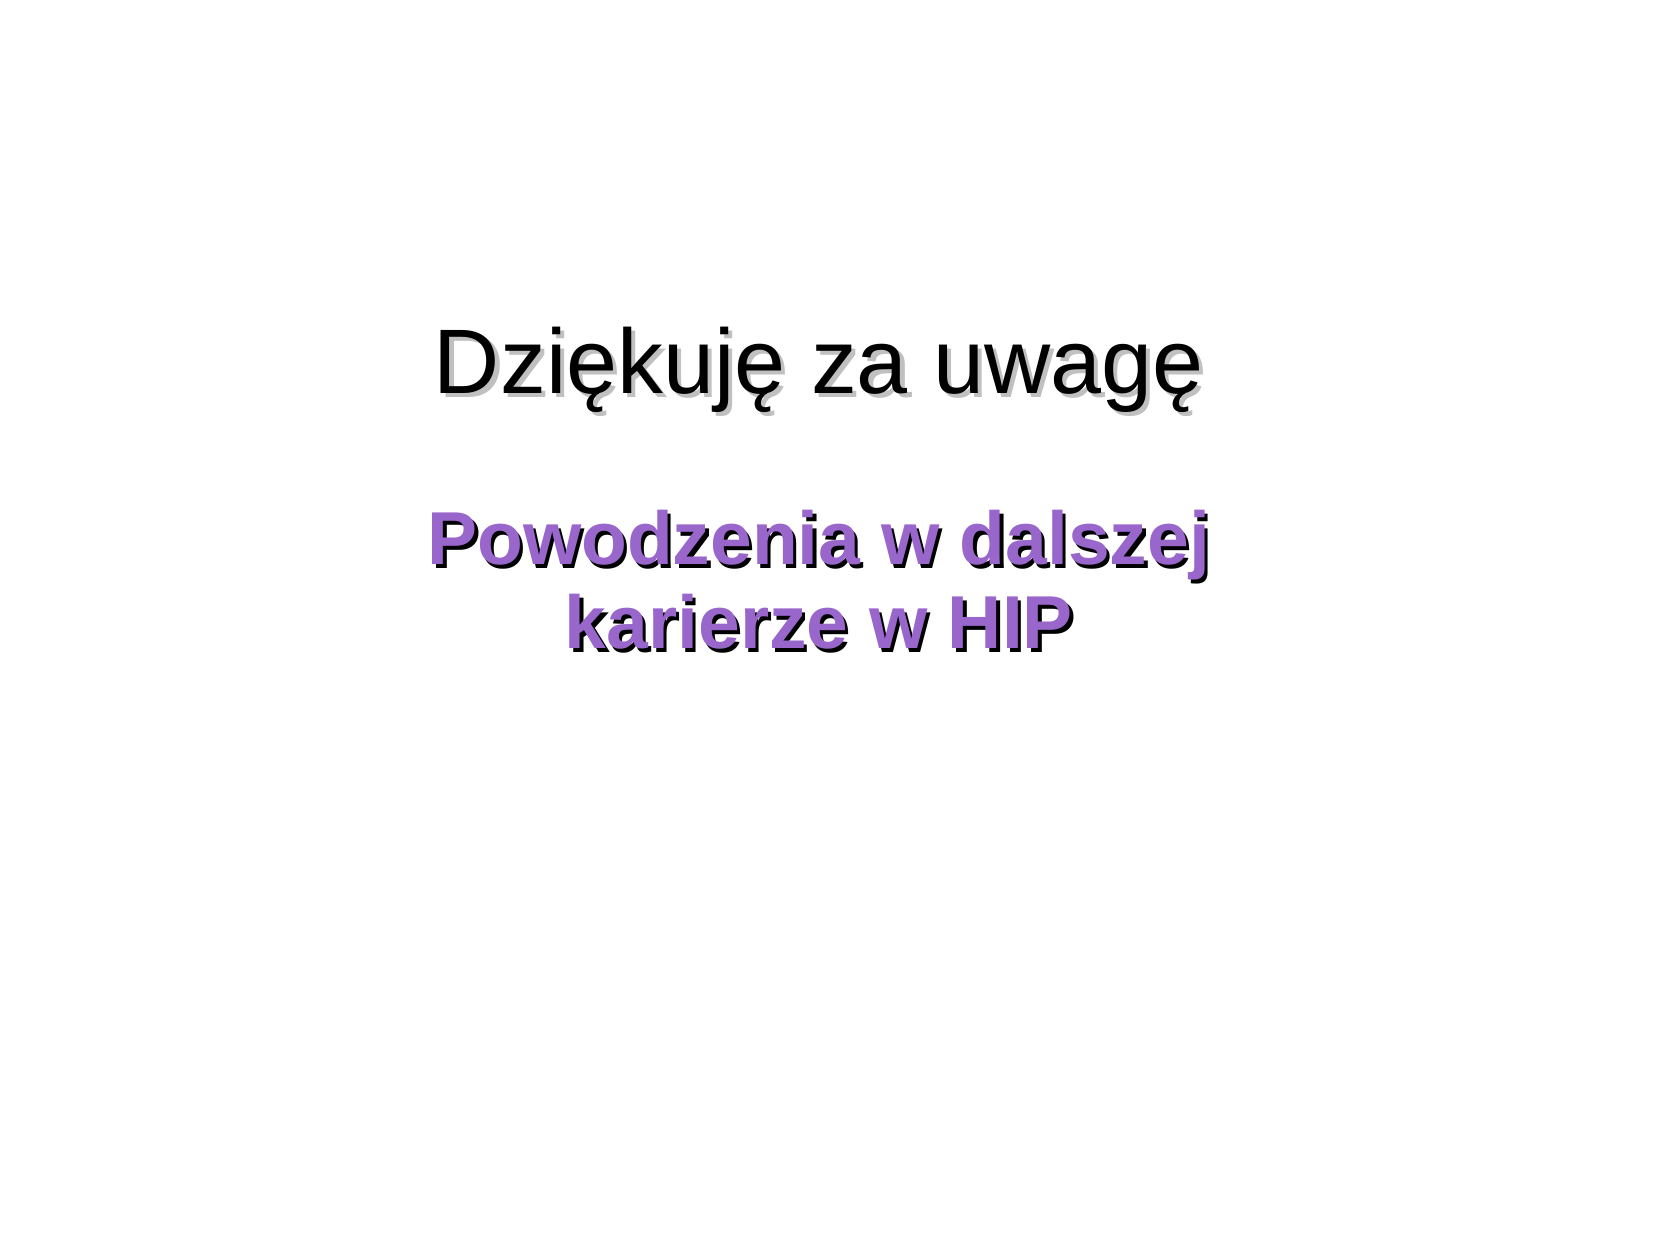

Dziękuję za uwagę
Powodzenia w dalszej karierze w HIP